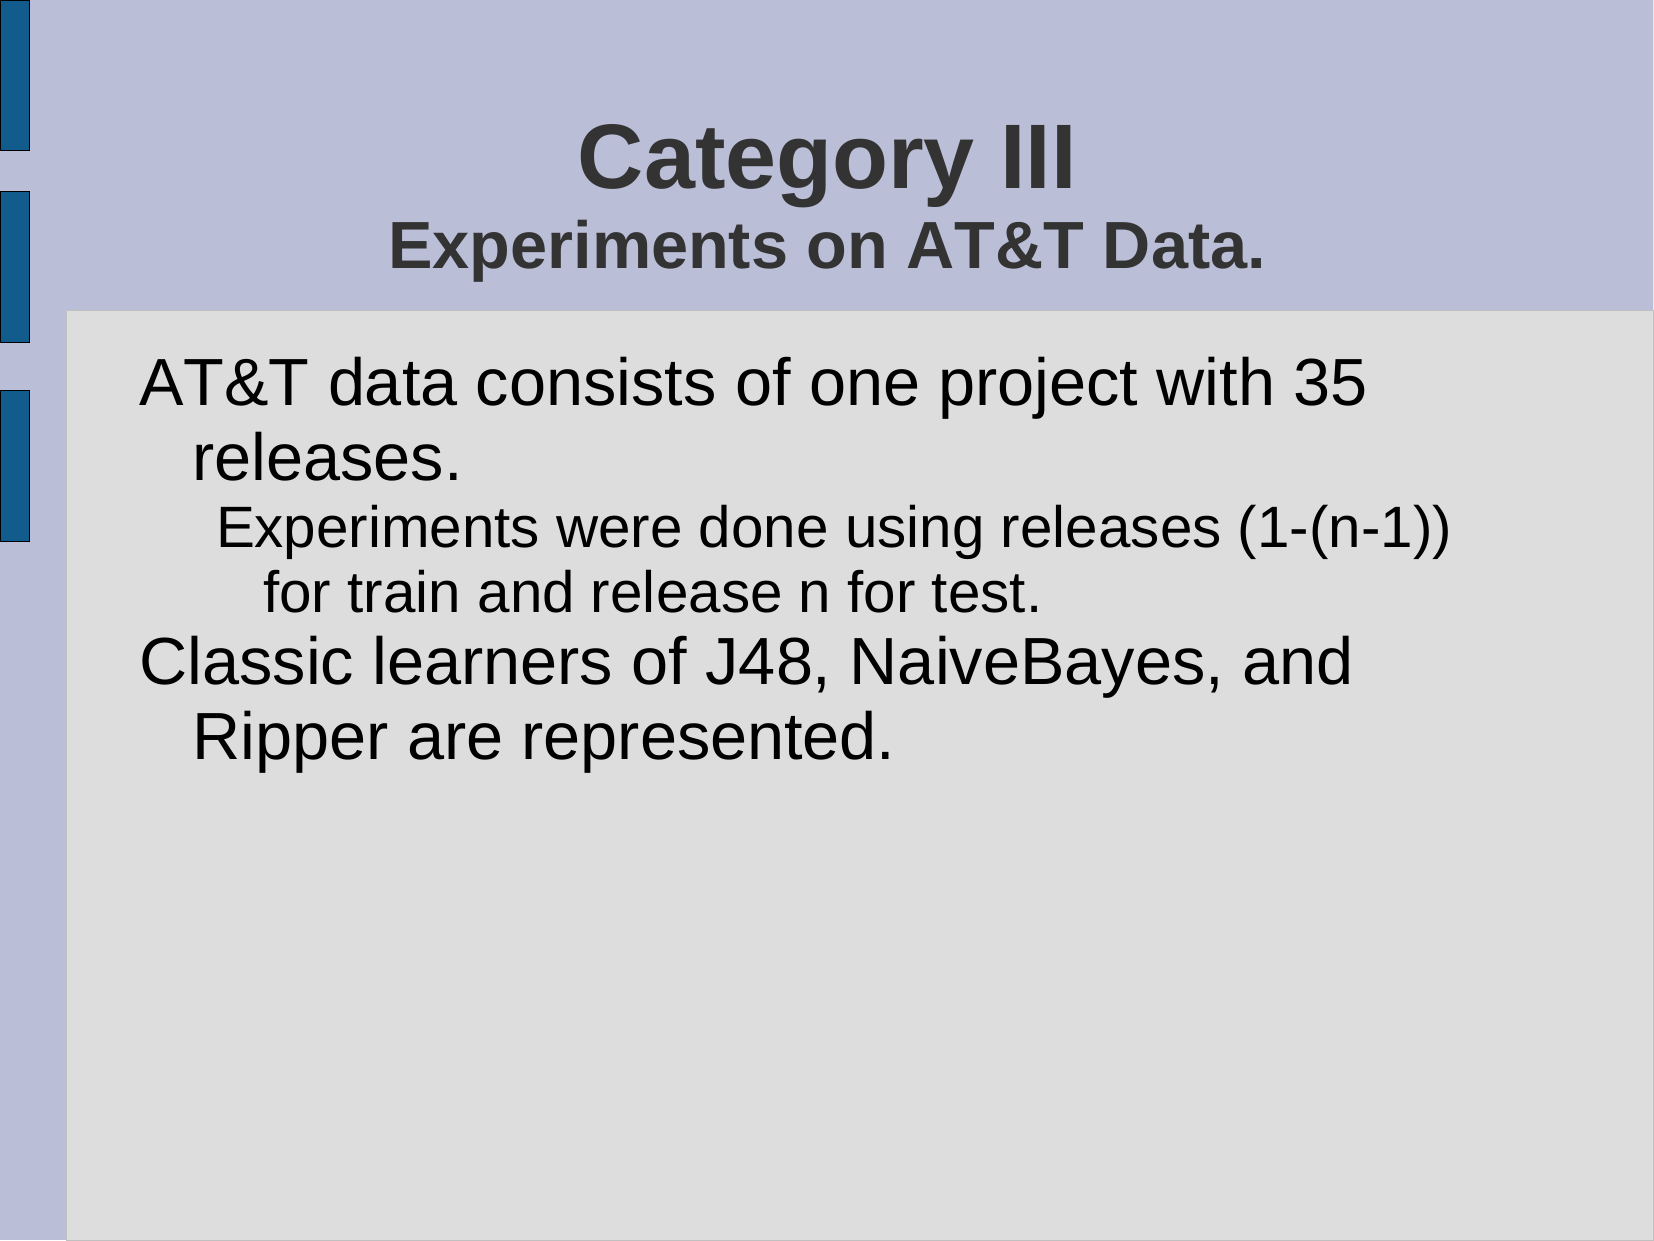

# Category III Experiments on AT&T Data.
AT&T data consists of one project with 35 releases.
Experiments were done using releases (1-(n-1)) for train and release n for test.
Classic learners of J48, NaiveBayes, and Ripper are represented.